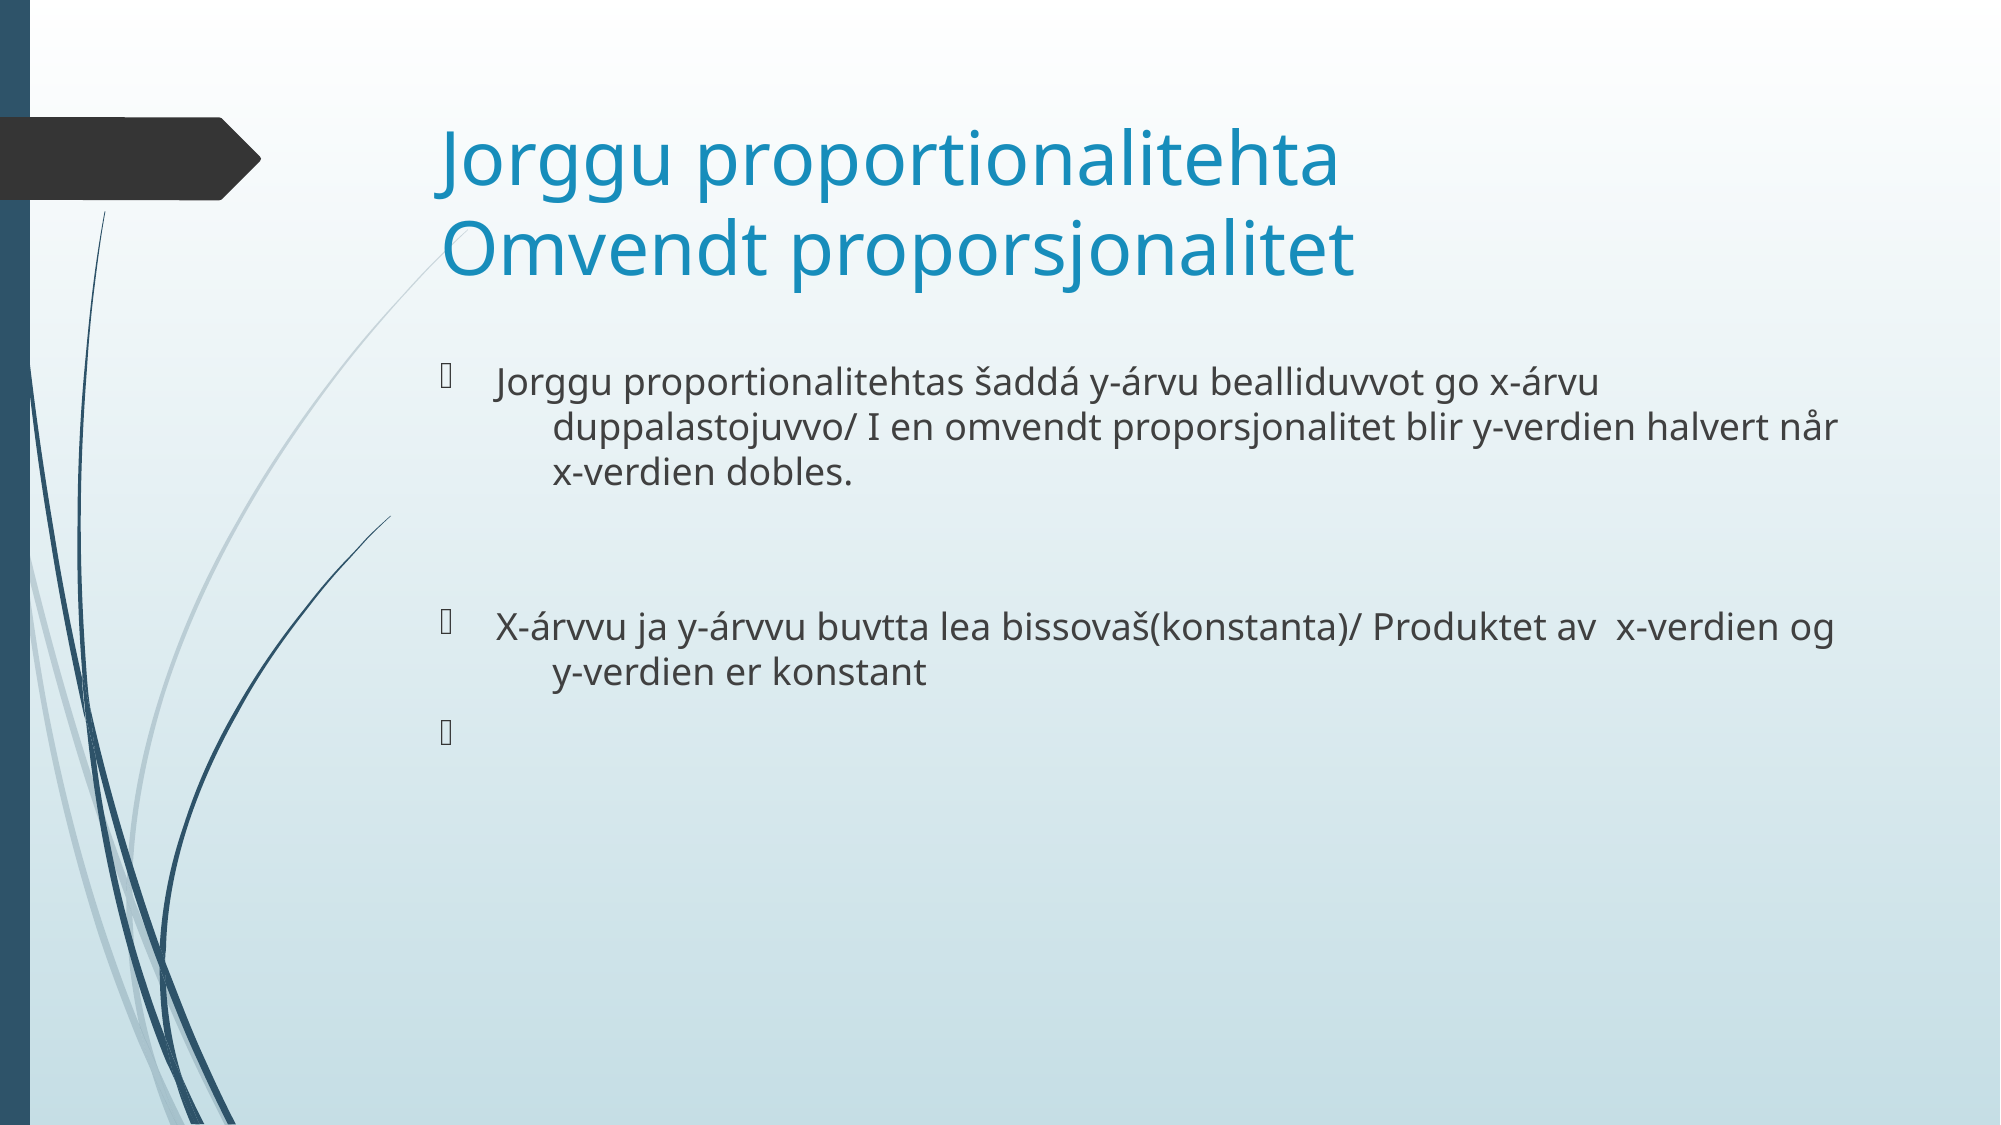

# Jorggu proportionalitehta Omvendt proporsjonalitet
Jorggu proportionalitehtas šaddá y-árvu bealliduvvot go x-árvu duppalastojuvvo/ I en omvendt proporsjonalitet blir y-verdien halvert når x-verdien dobles.
X-árvvu ja y-árvvu buvtta lea bissovaš(konstanta)/ Produktet av x-verdien og y-verdien er konstant